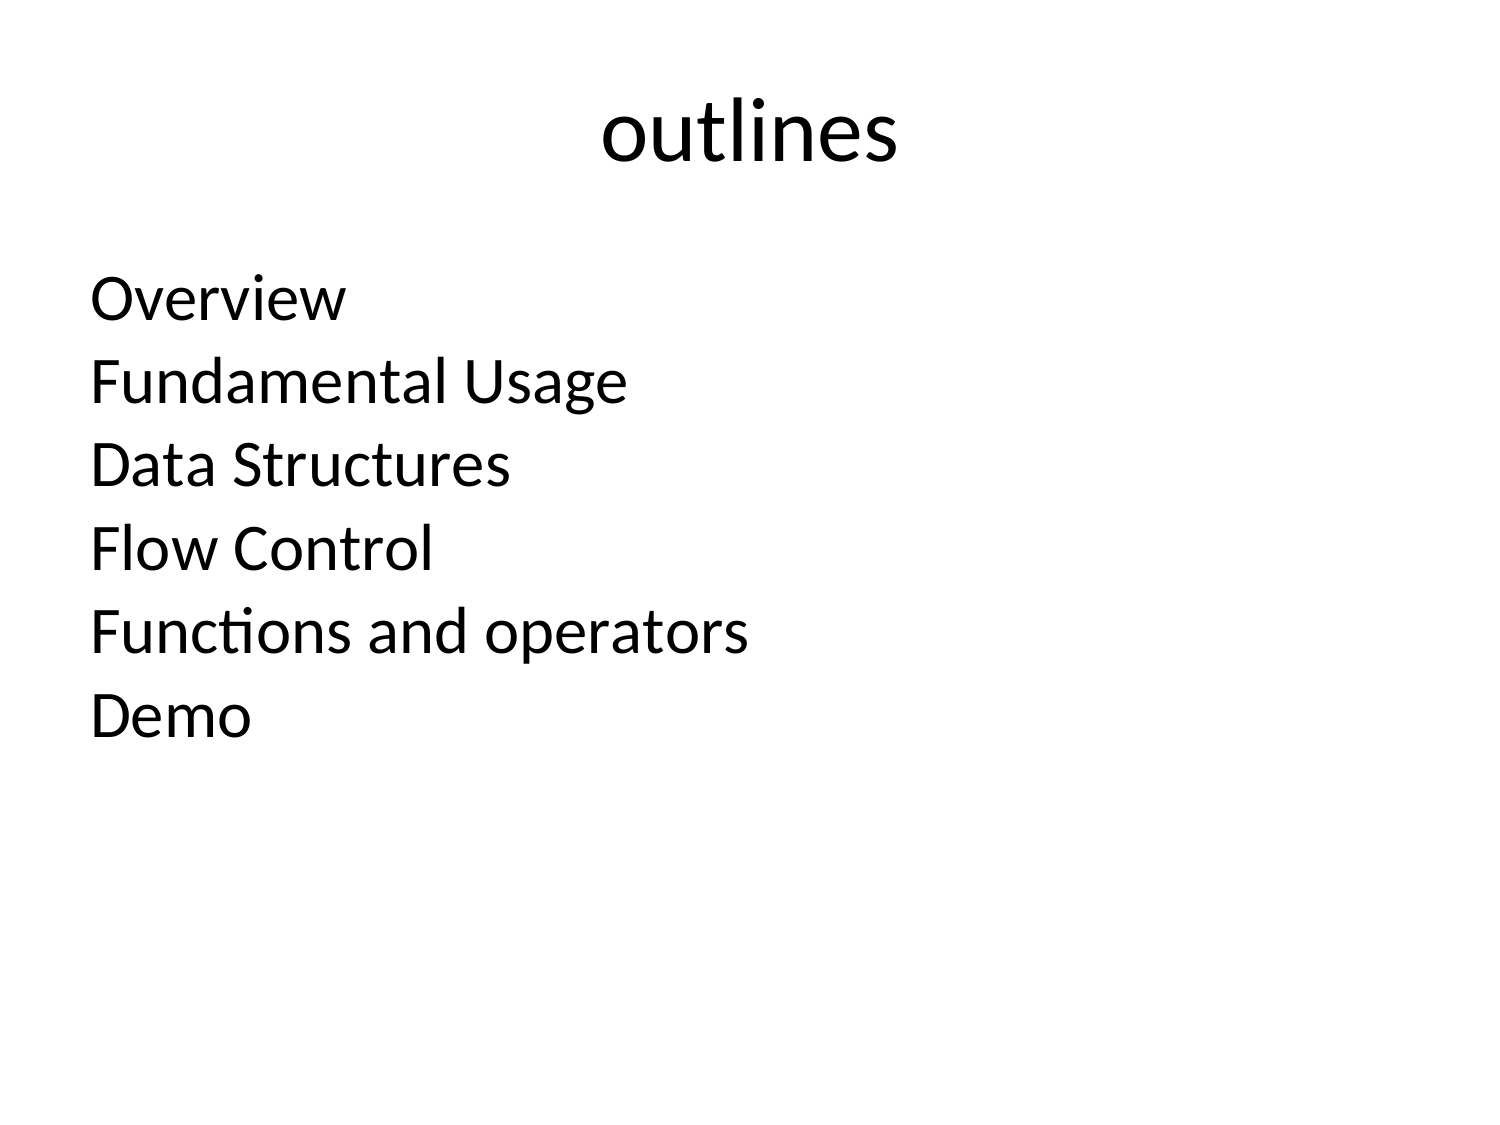

# outlines
Overview
Fundamental Usage
Data Structures
Flow Control
Functions and operators
Demo